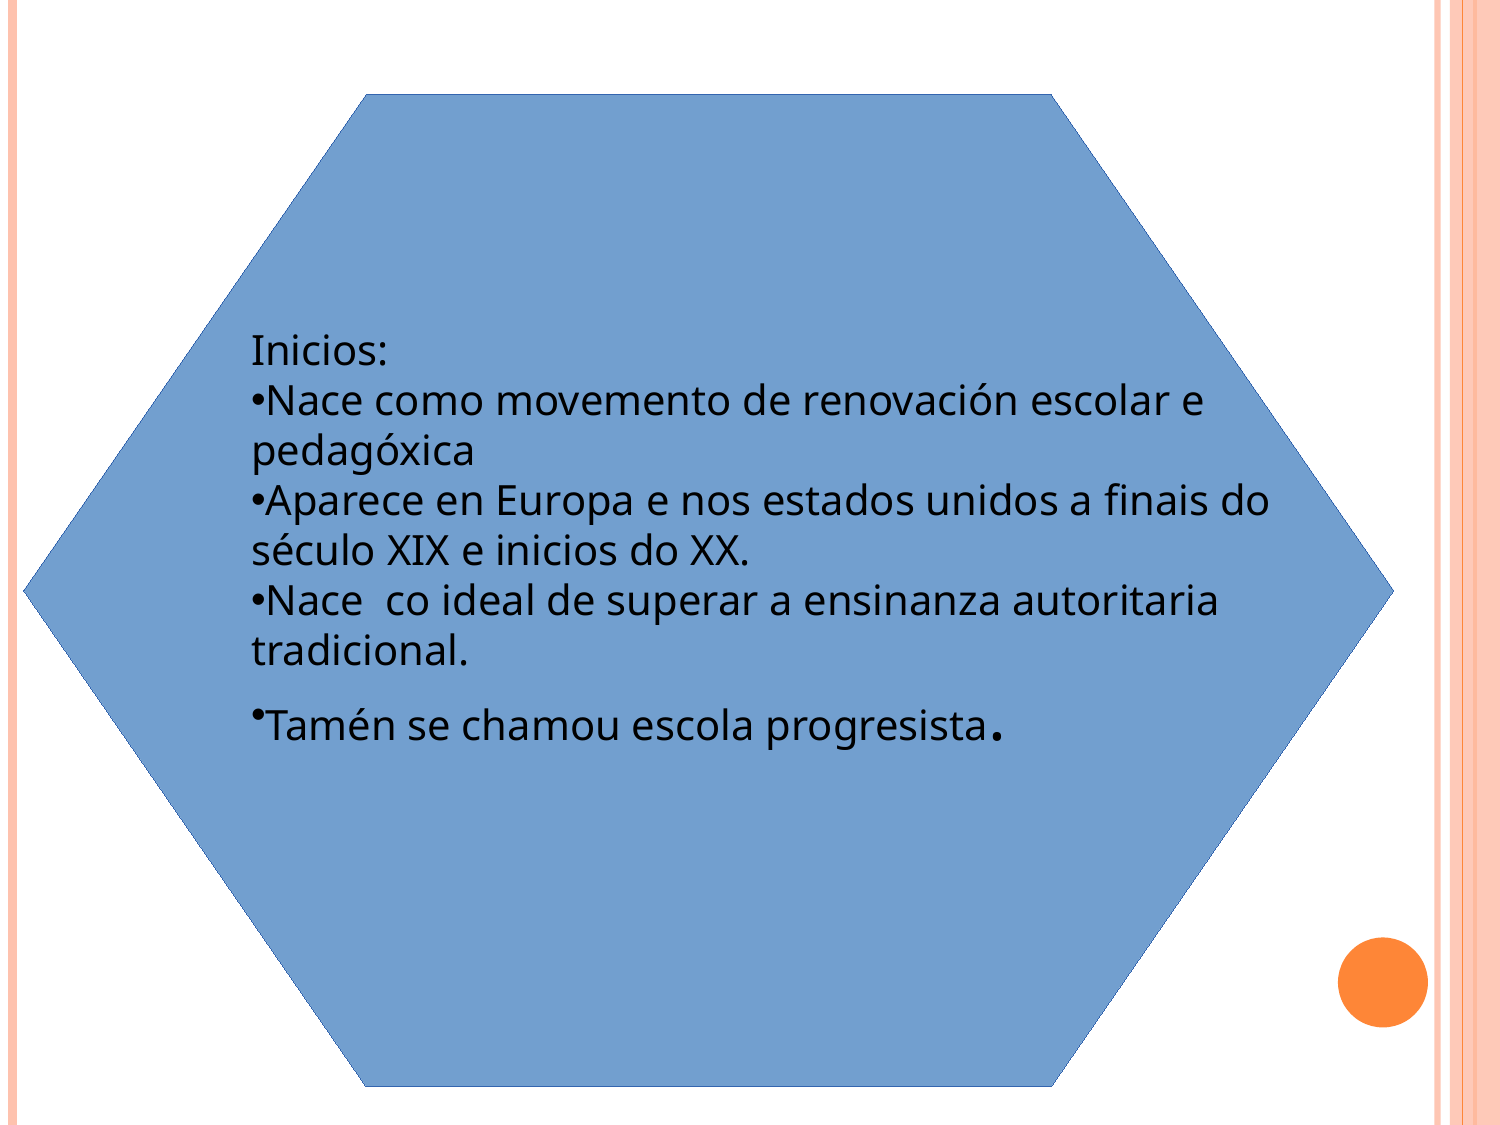

Inicios:
Nace como movemento de renovación escolar e pedagóxica
Aparece en Europa e nos estados unidos a finais do século XIX e inicios do XX.
Nace co ideal de superar a ensinanza autoritaria tradicional.
Tamén se chamou escola progresista.